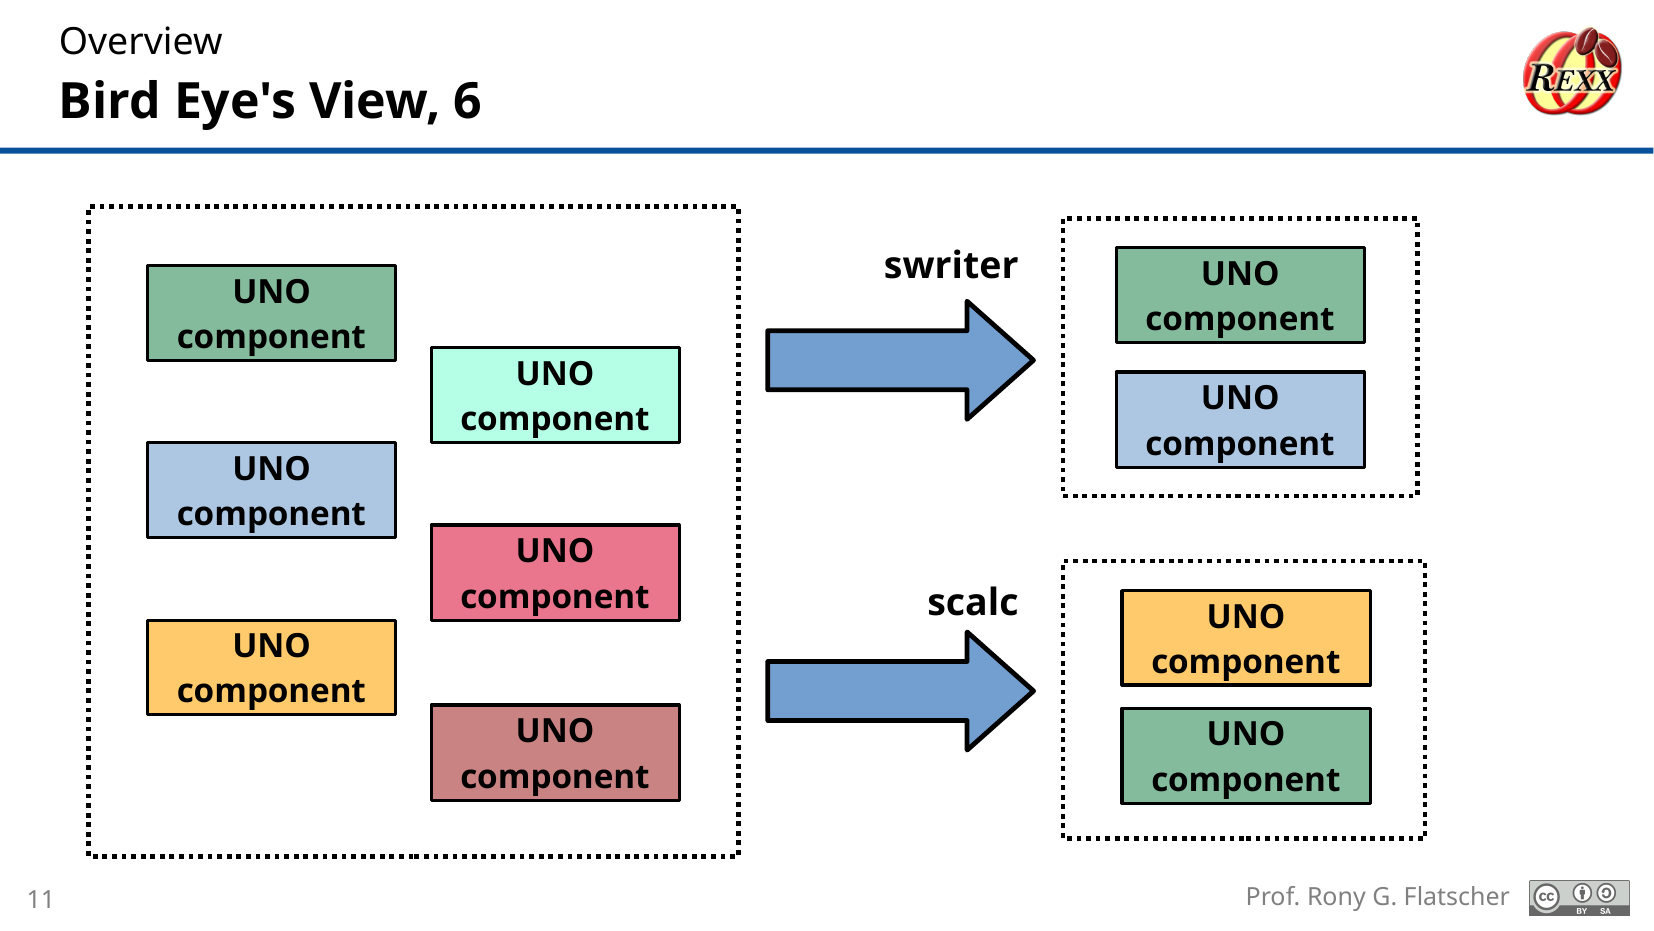

# Overview Bird Eye's View, 6
swriter
UNO
component
UNO
component
UNO
component
UNO
component
UNO
component
UNO
component
scalc
UNO
component
UNO
component
UNO
component
UNO
component